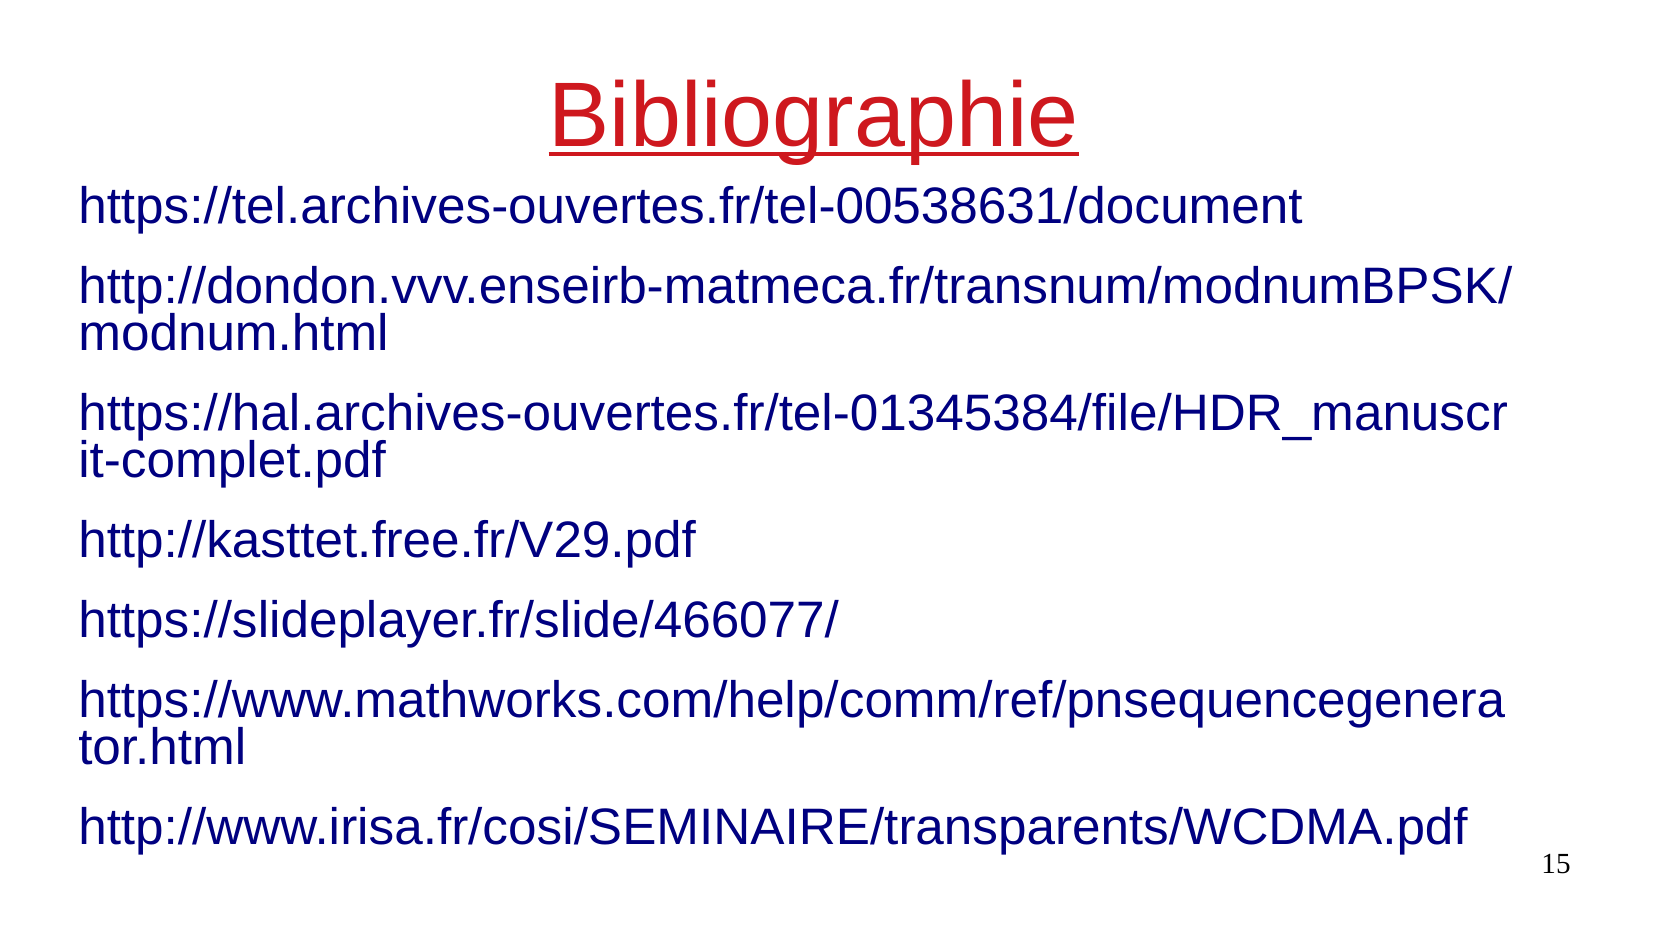

# Bibliographie
https://tel.archives-ouvertes.fr/tel-00538631/document
http://dondon.vvv.enseirb-matmeca.fr/transnum/modnumBPSK/modnum.html
https://hal.archives-ouvertes.fr/tel-01345384/file/HDR_manuscrit-complet.pdf
http://kasttet.free.fr/V29.pdf
https://slideplayer.fr/slide/466077/
https://www.mathworks.com/help/comm/ref/pnsequencegenerator.html
http://www.irisa.fr/cosi/SEMINAIRE/transparents/WCDMA.pdf
15